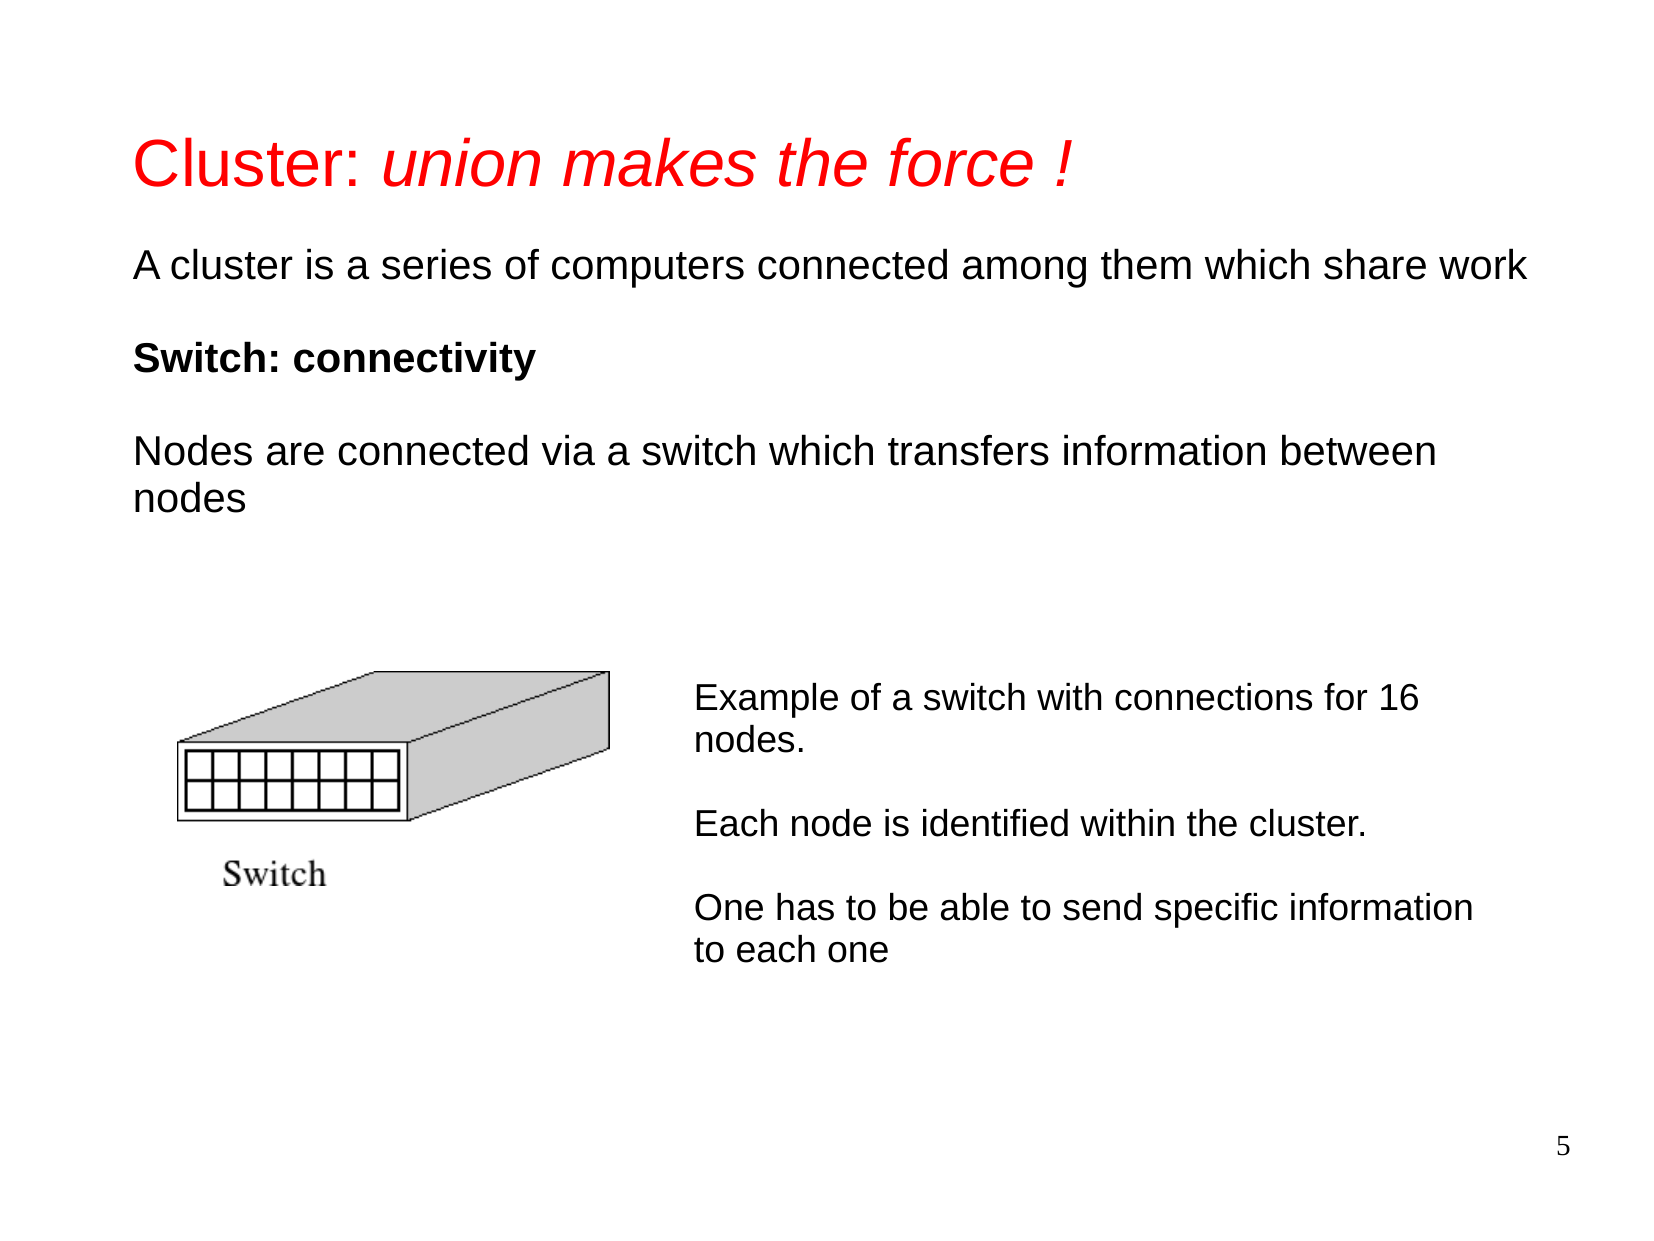

Cluster: union makes the force !
A cluster is a series of computers connected among them which share work
Switch: connectivity
Nodes are connected via a switch which transfers information between nodes
Example of a switch with connections for 16 nodes.
Each node is identified within the cluster.
One has to be able to send specific information to each one
5